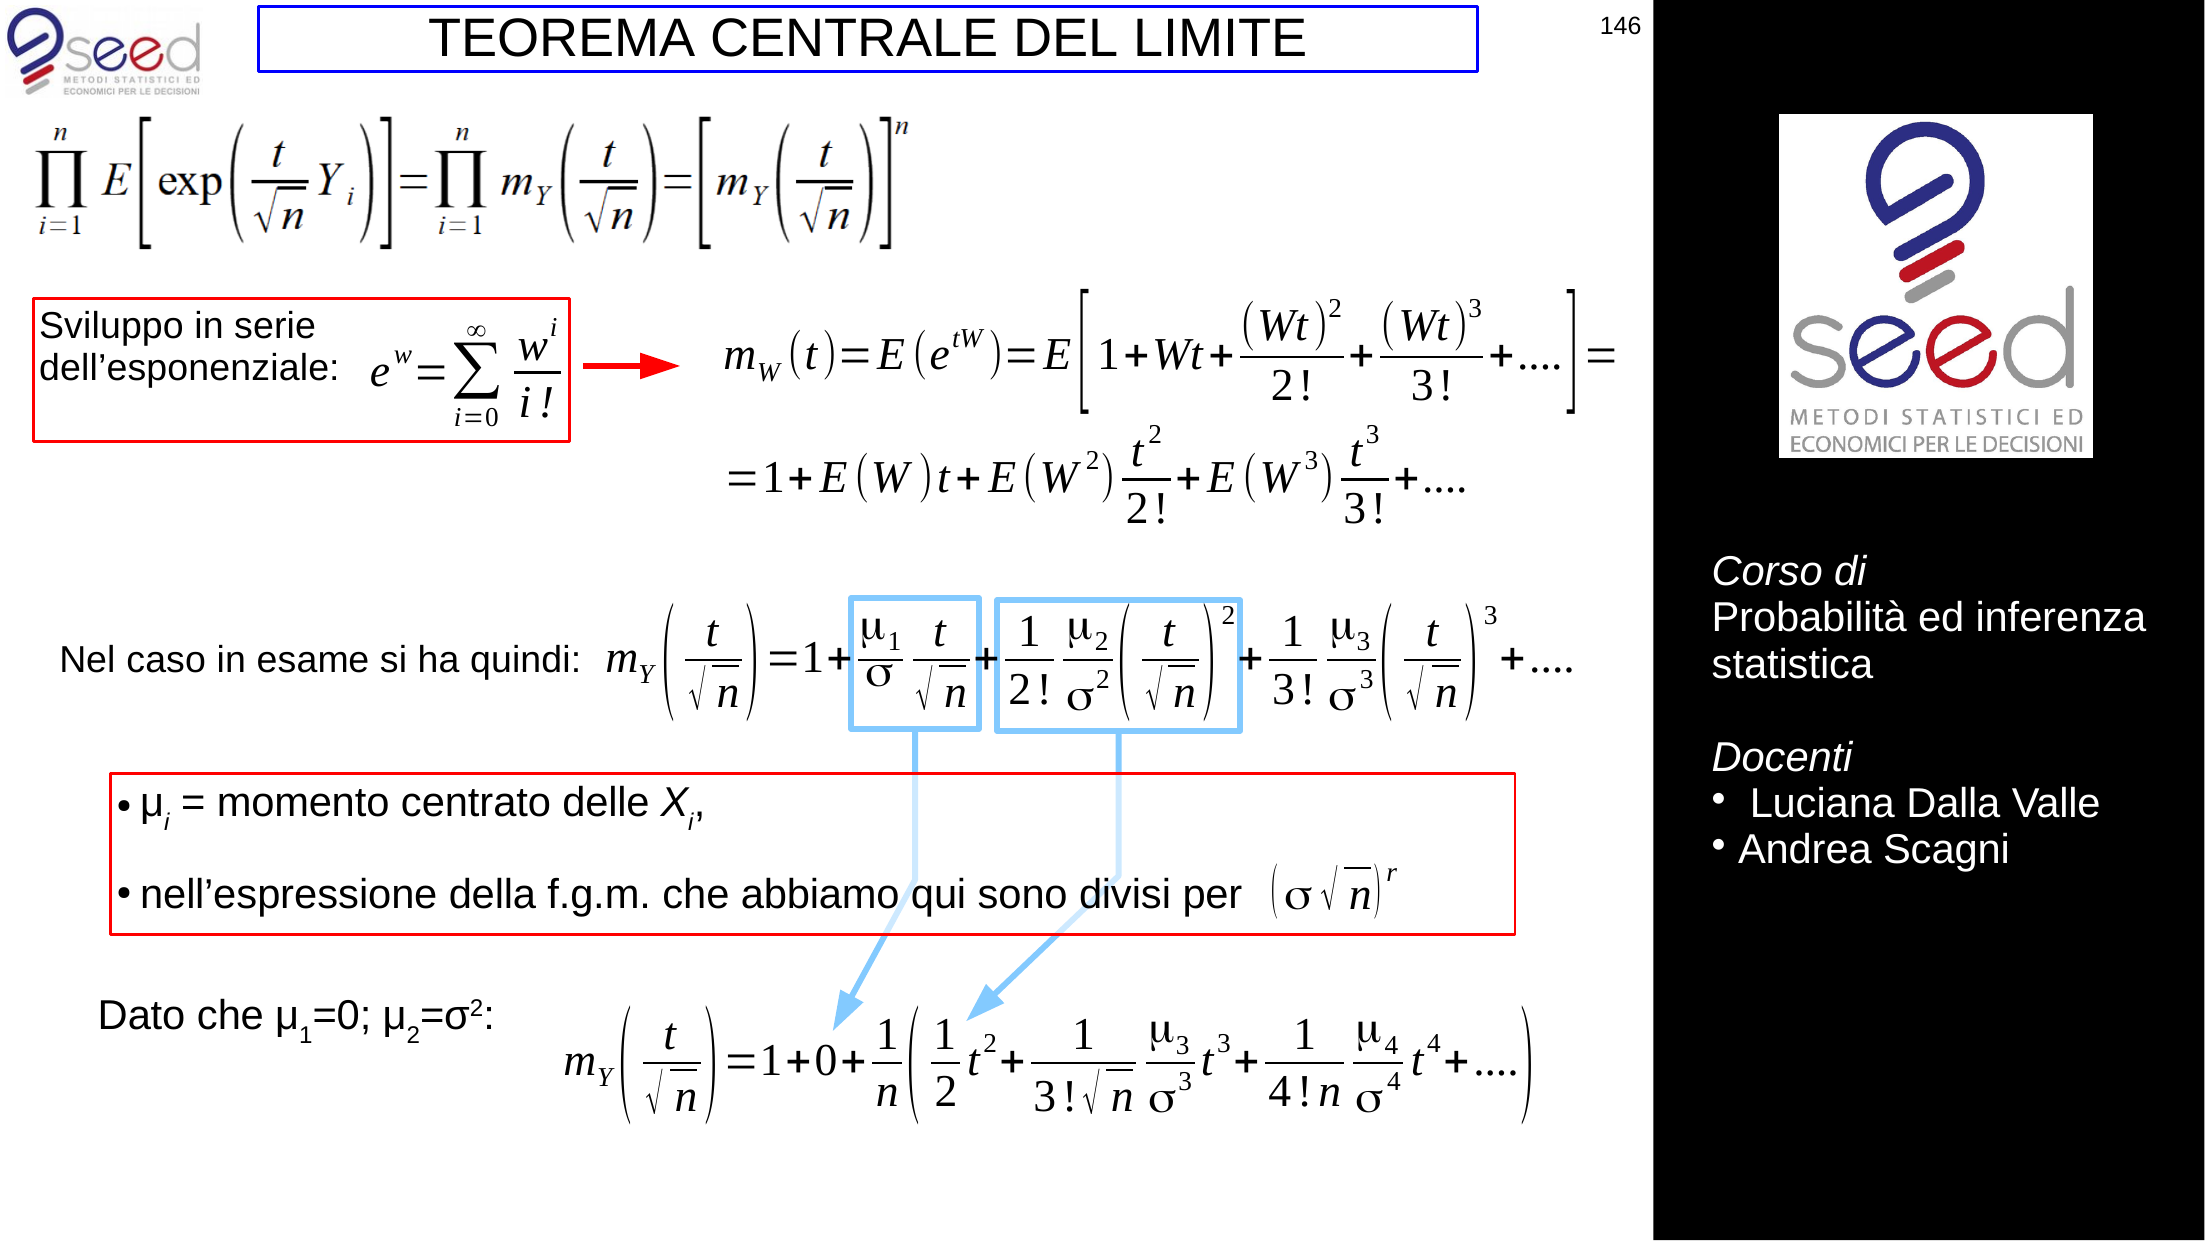

TEOREMA CENTRALE DEL LIMITE
Sviluppo in serie
dell’esponenziale:
Nel caso in esame si ha quindi:
μi = momento centrato delle Xi,
nell’espressione della f.g.m. che abbiamo qui sono divisi per
Dato che μ1=0; μ2=σ2: